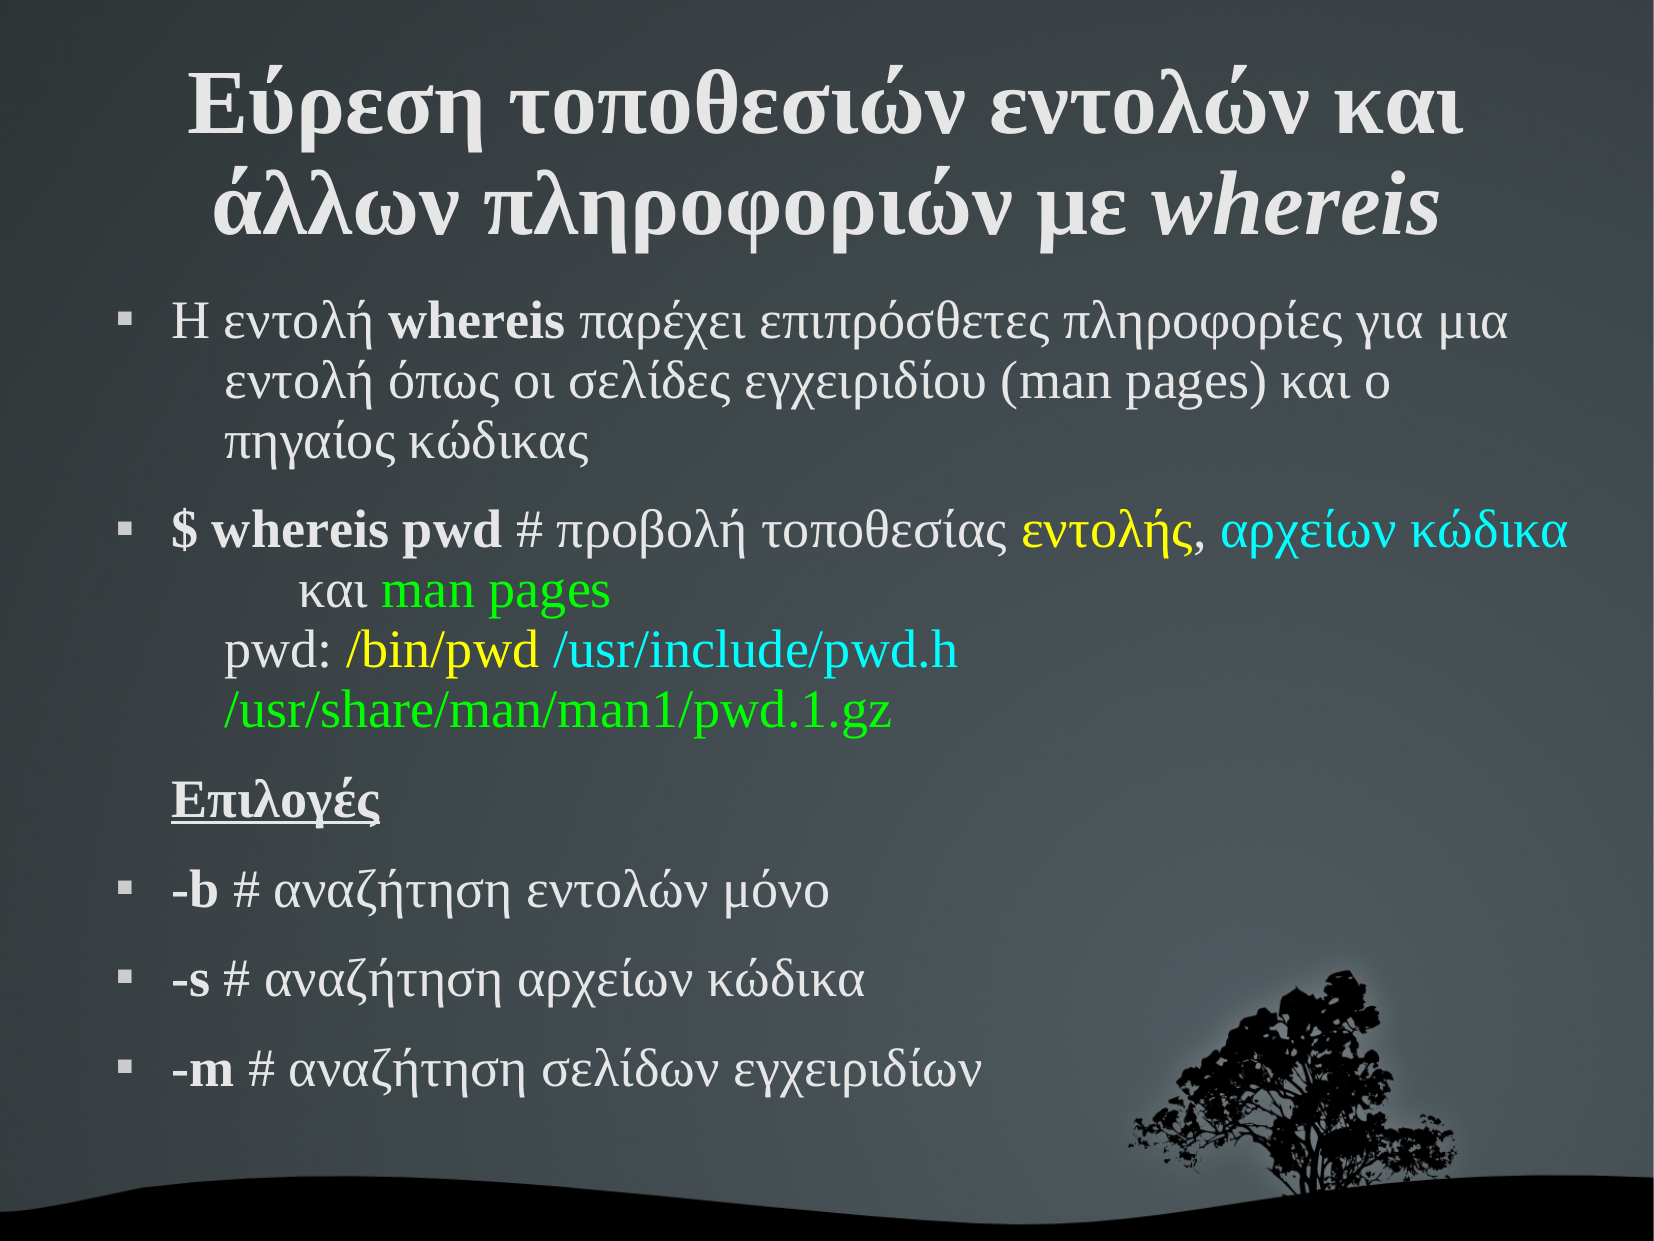

Εύρεση τοποθεσιών εντολών και άλλων πληροφοριών με whereis
# Η εντολή whereis παρέχει επιπρόσθετες πληροφορίες για μια εντολή όπως οι σελίδες εγχειριδίου (man pages) και ο πηγαίος κώδικας
$ whereis pwd # προβολή τοποθεσίας εντολής, αρχείων κώδικα 	και man pages
pwd: /bin/pwd /usr/include/pwd.h /usr/share/man/man1/pwd.1.gz
Επιλογές
-b # αναζήτηση εντολών μόνο
-s # αναζήτηση αρχείων κώδικα
-m # αναζήτηση σελίδων εγχειριδίων